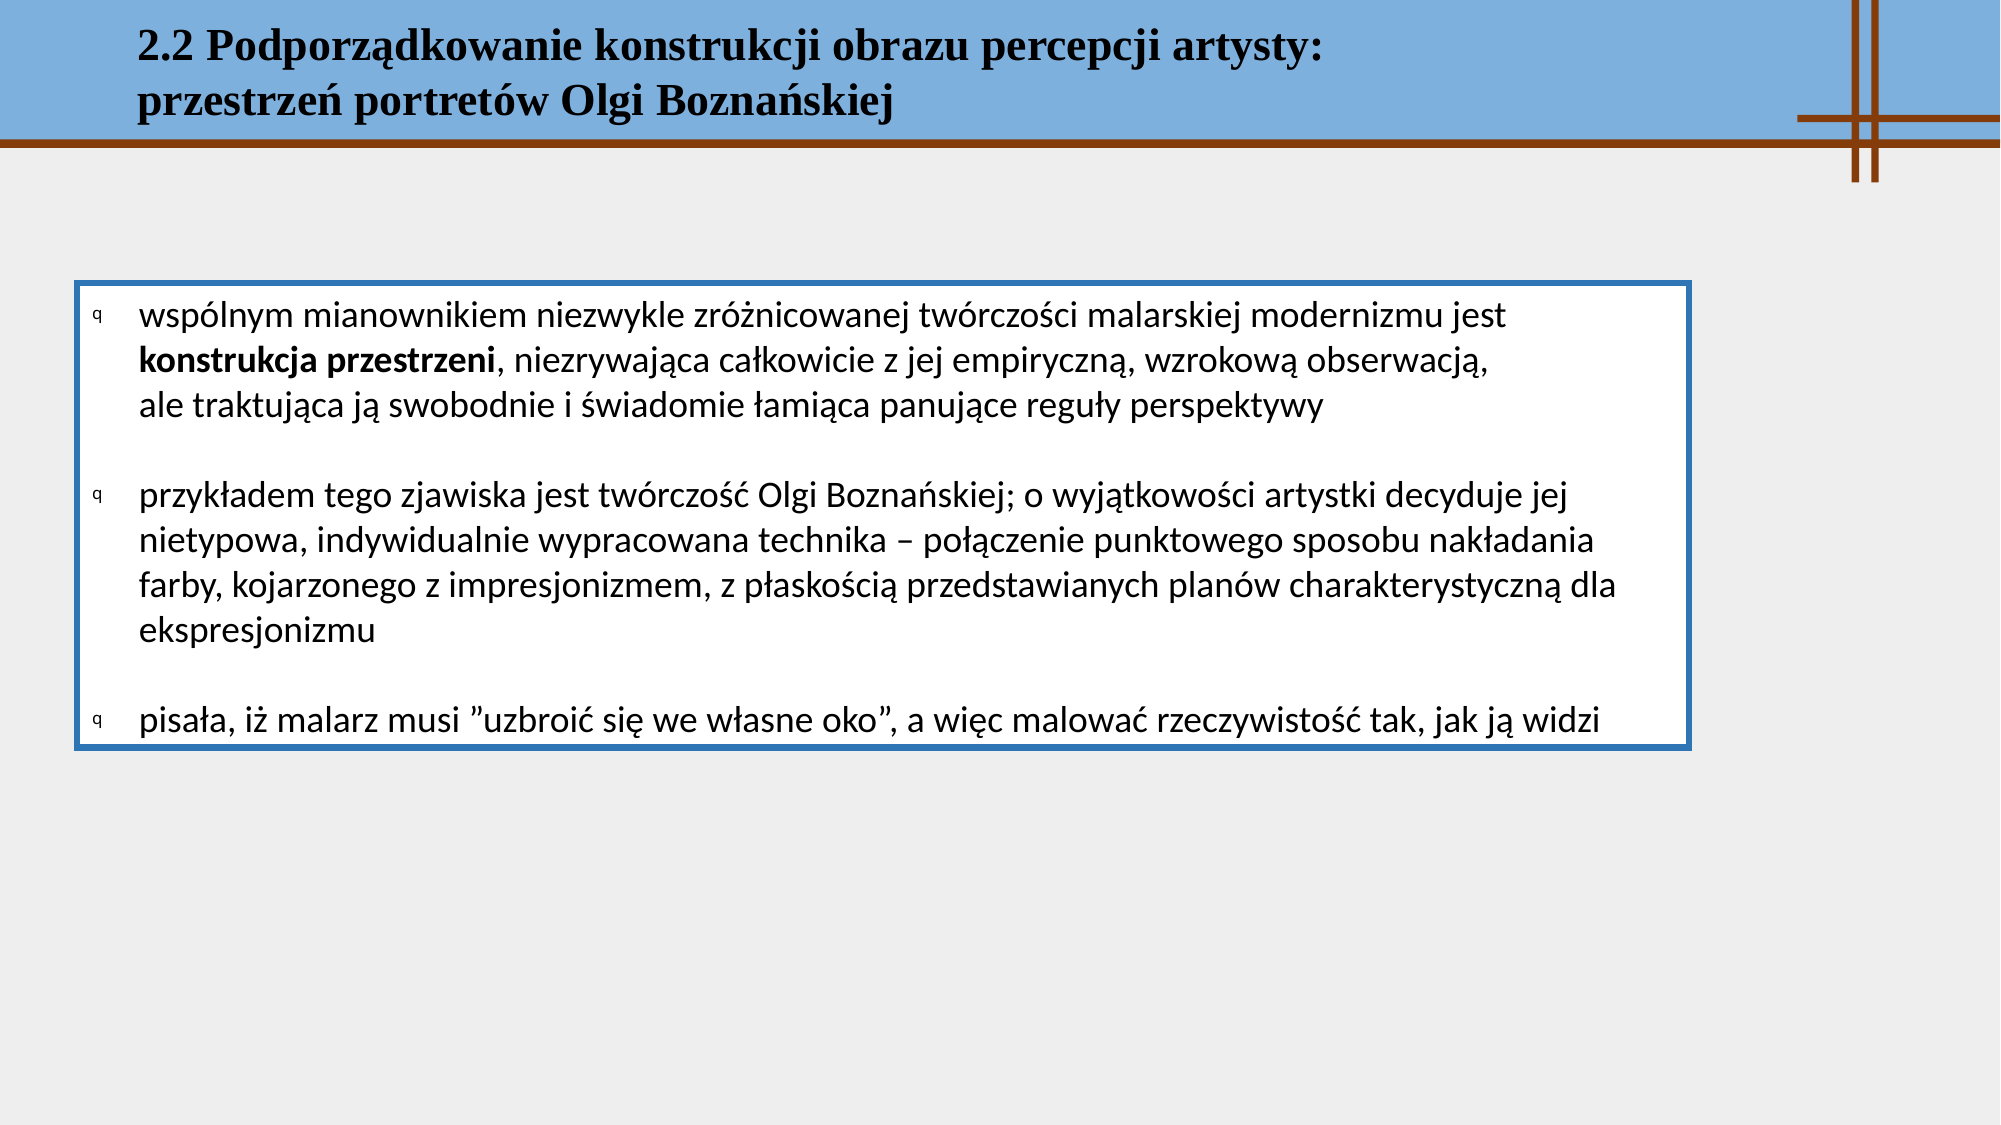

2.2 Podporządkowanie konstrukcji obrazu percepcji artysty:
przestrzeń portretów Olgi Boznańskiej
wspólnym mianownikiem niezwykle zróżnicowanej twórczości malarskiej modernizmu jest konstrukcja przestrzeni, niezrywająca całkowicie z jej empiryczną, wzrokową obserwacją,
ale traktująca ją swobodnie i świadomie łamiąca panujące reguły perspektywy
przykładem tego zjawiska jest twórczość Olgi Boznańskiej; o wyjątkowości artystki decyduje jej nietypowa, indywidualnie wypracowana technika – połączenie punktowego sposobu nakładania farby, kojarzonego z impresjonizmem, z płaskością przedstawianych planów charakterystyczną dla ekspresjonizmu
pisała, iż malarz musi ”uzbroić się we własne oko”, a więc malować rzeczywistość tak, jak ją widzi